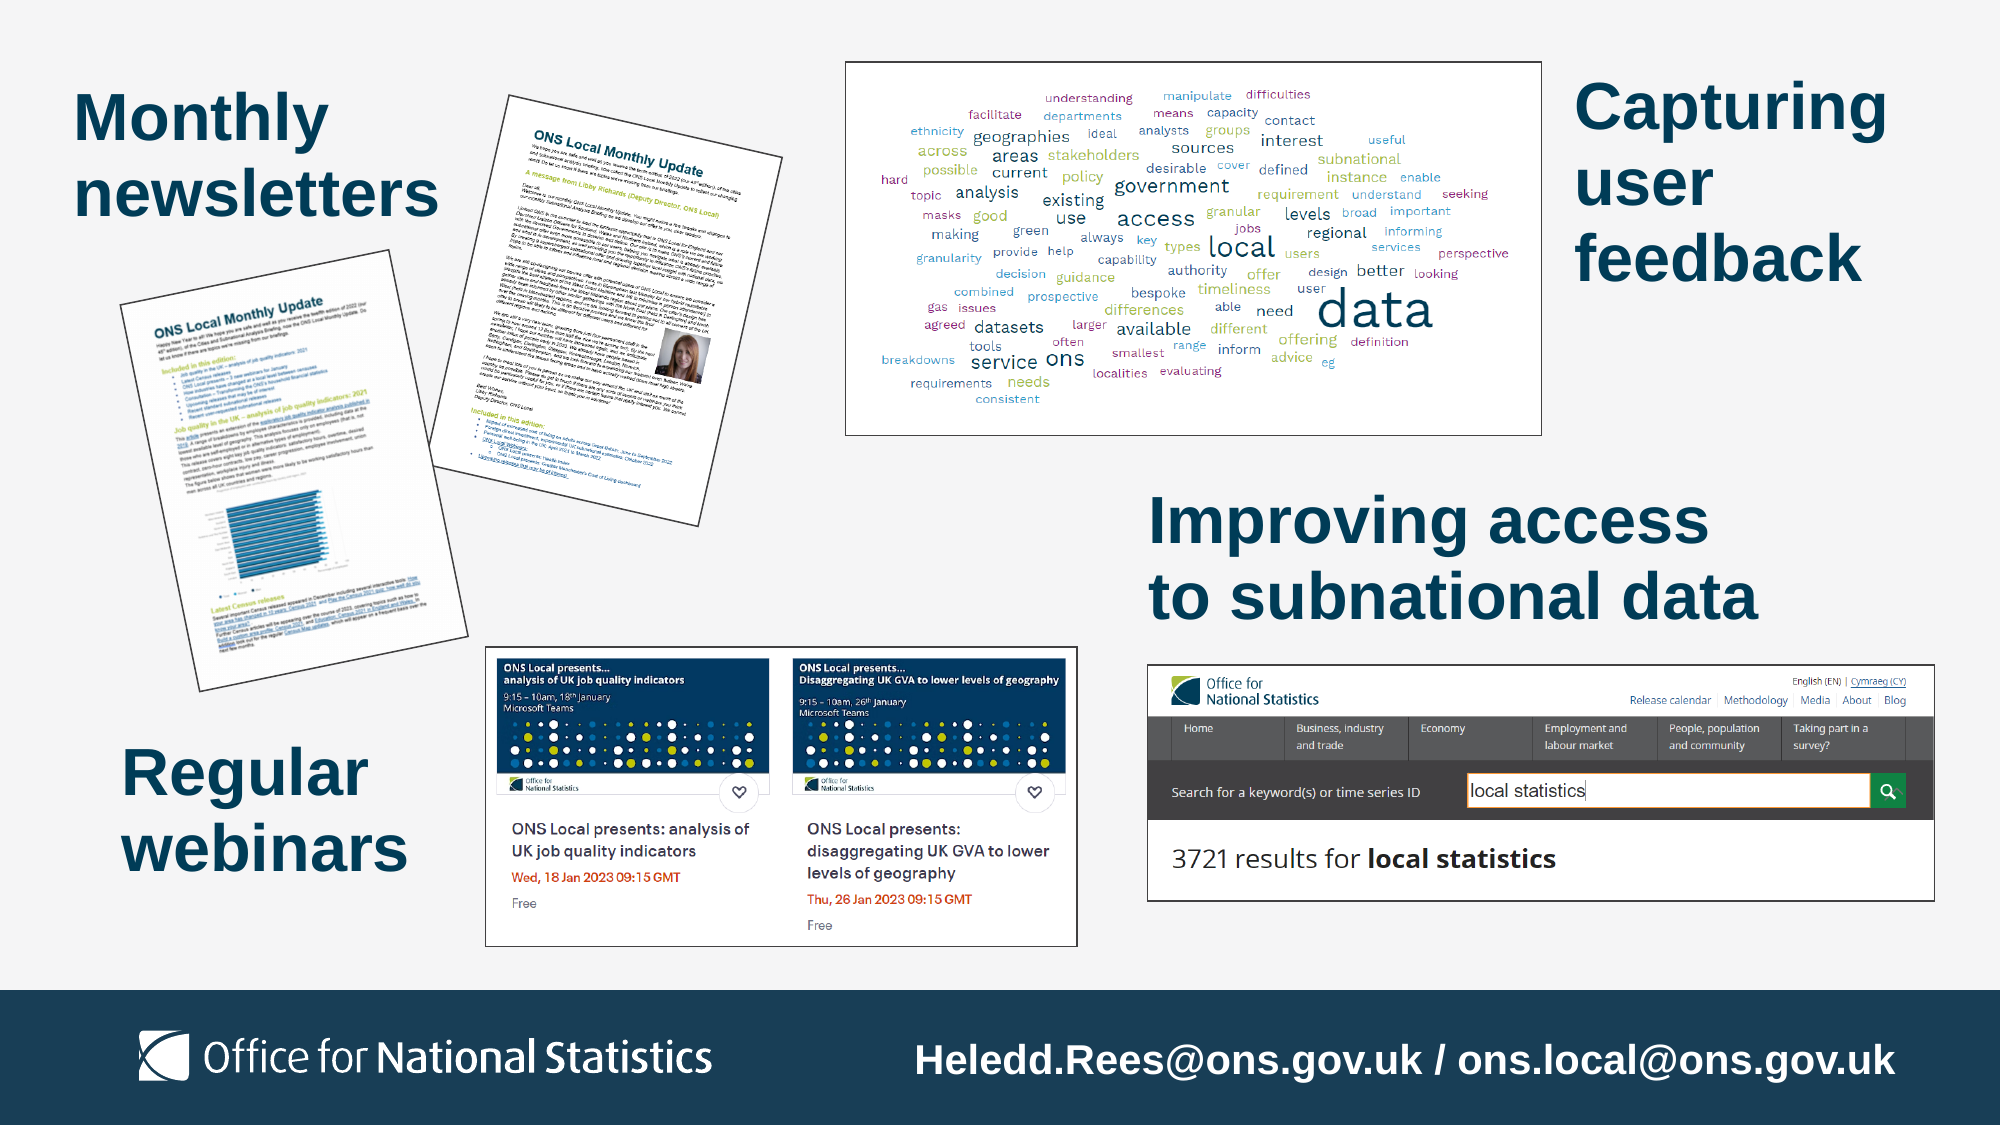

Capturing user feedback
# Monthly newsletters
Improving access to subnational data
Regular webinars
Heledd.Rees@ons.gov.uk / ons.local@ons.gov.uk